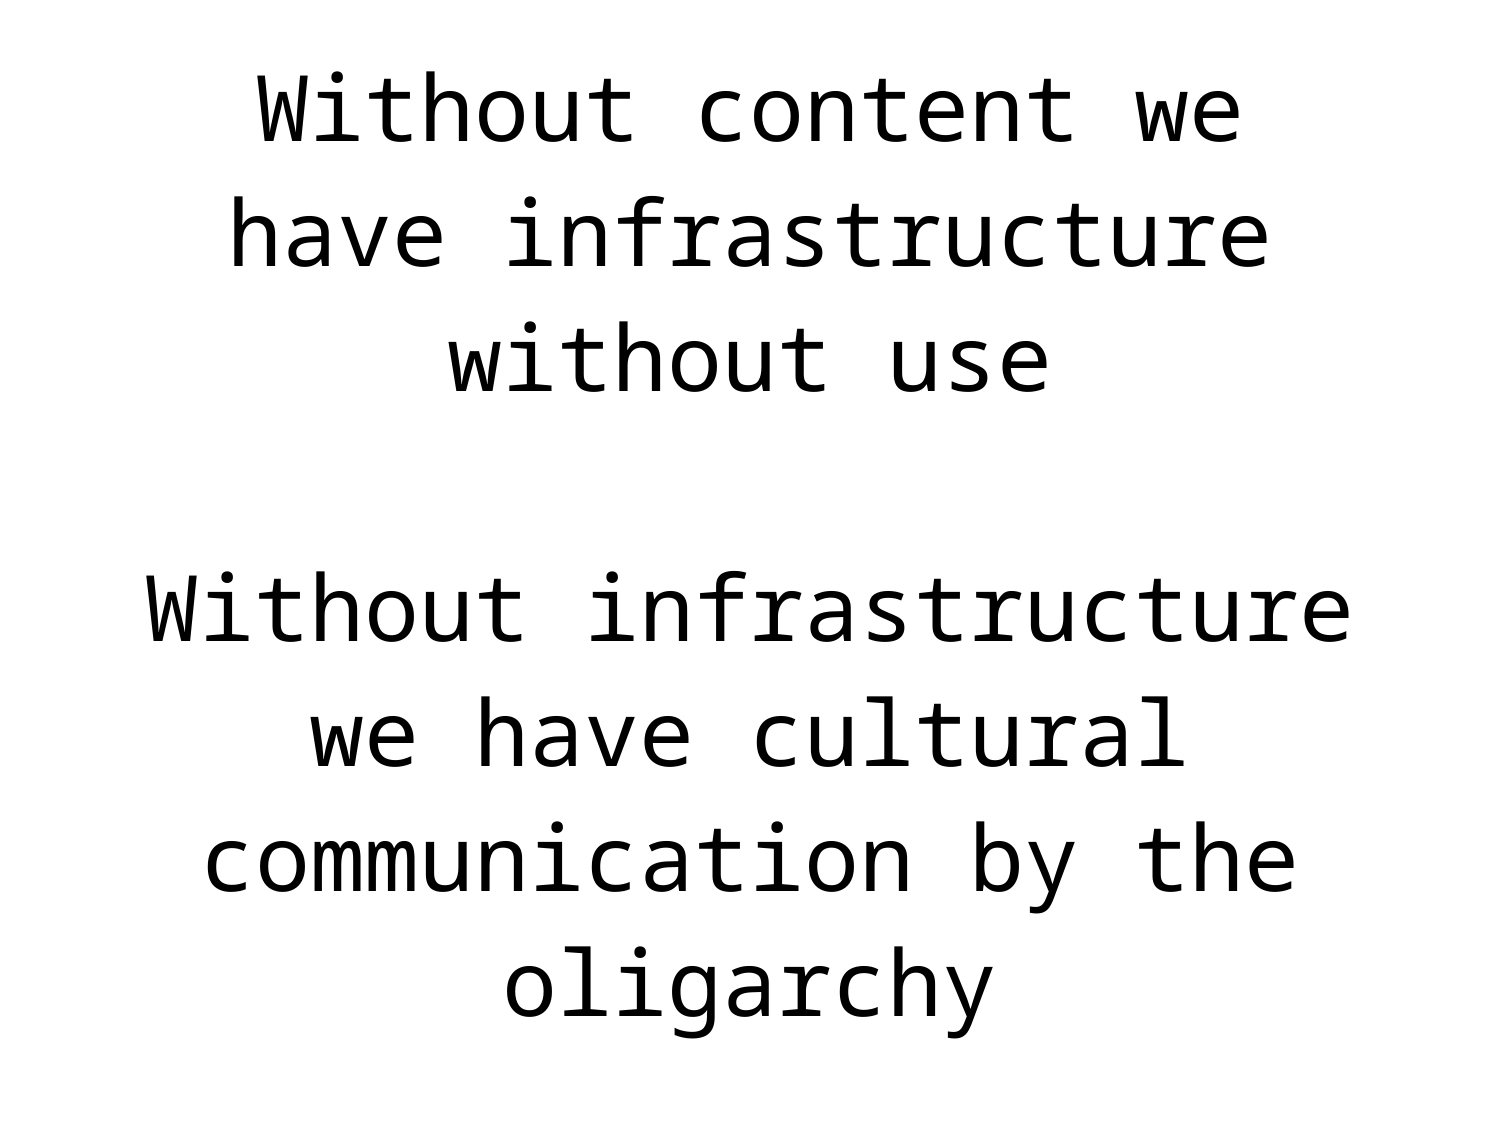

# Without content we have infrastructure without use Without infrastructure we have cultural communication by the oligarchy